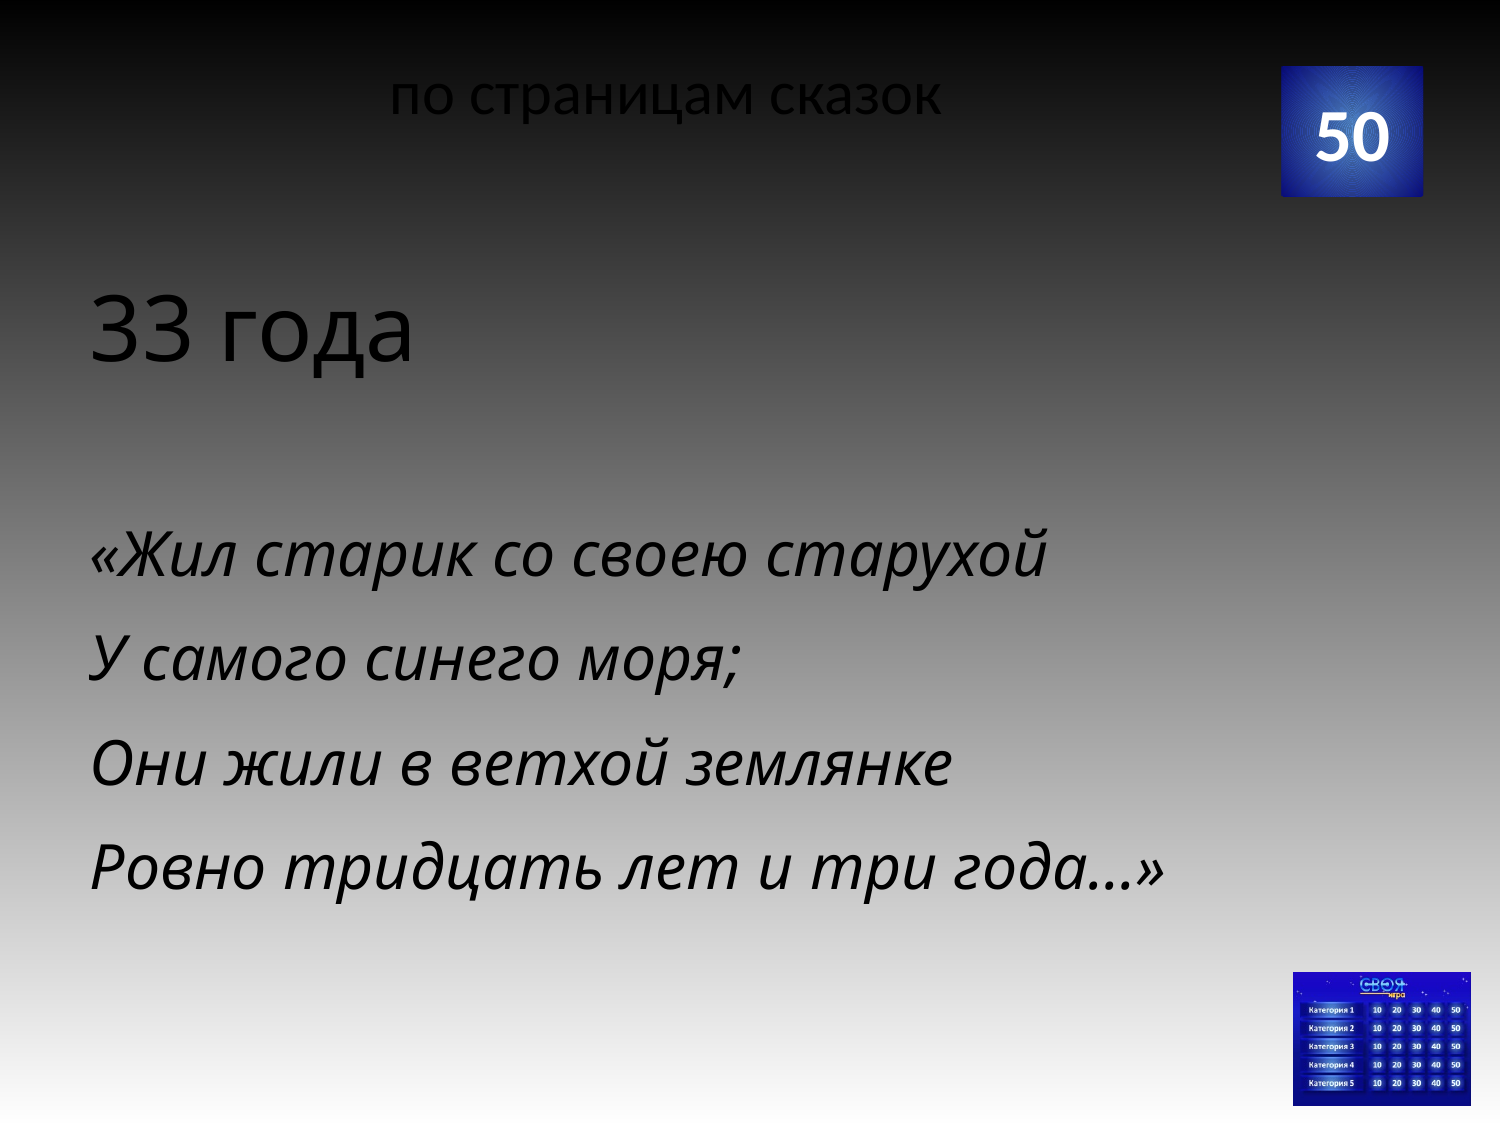

# по страницам сказок
50
33 года
«Жил старик со своею старухой
У самого синего моря;
Они жили в ветхой землянке
Ровно тридцать лет и три года…»